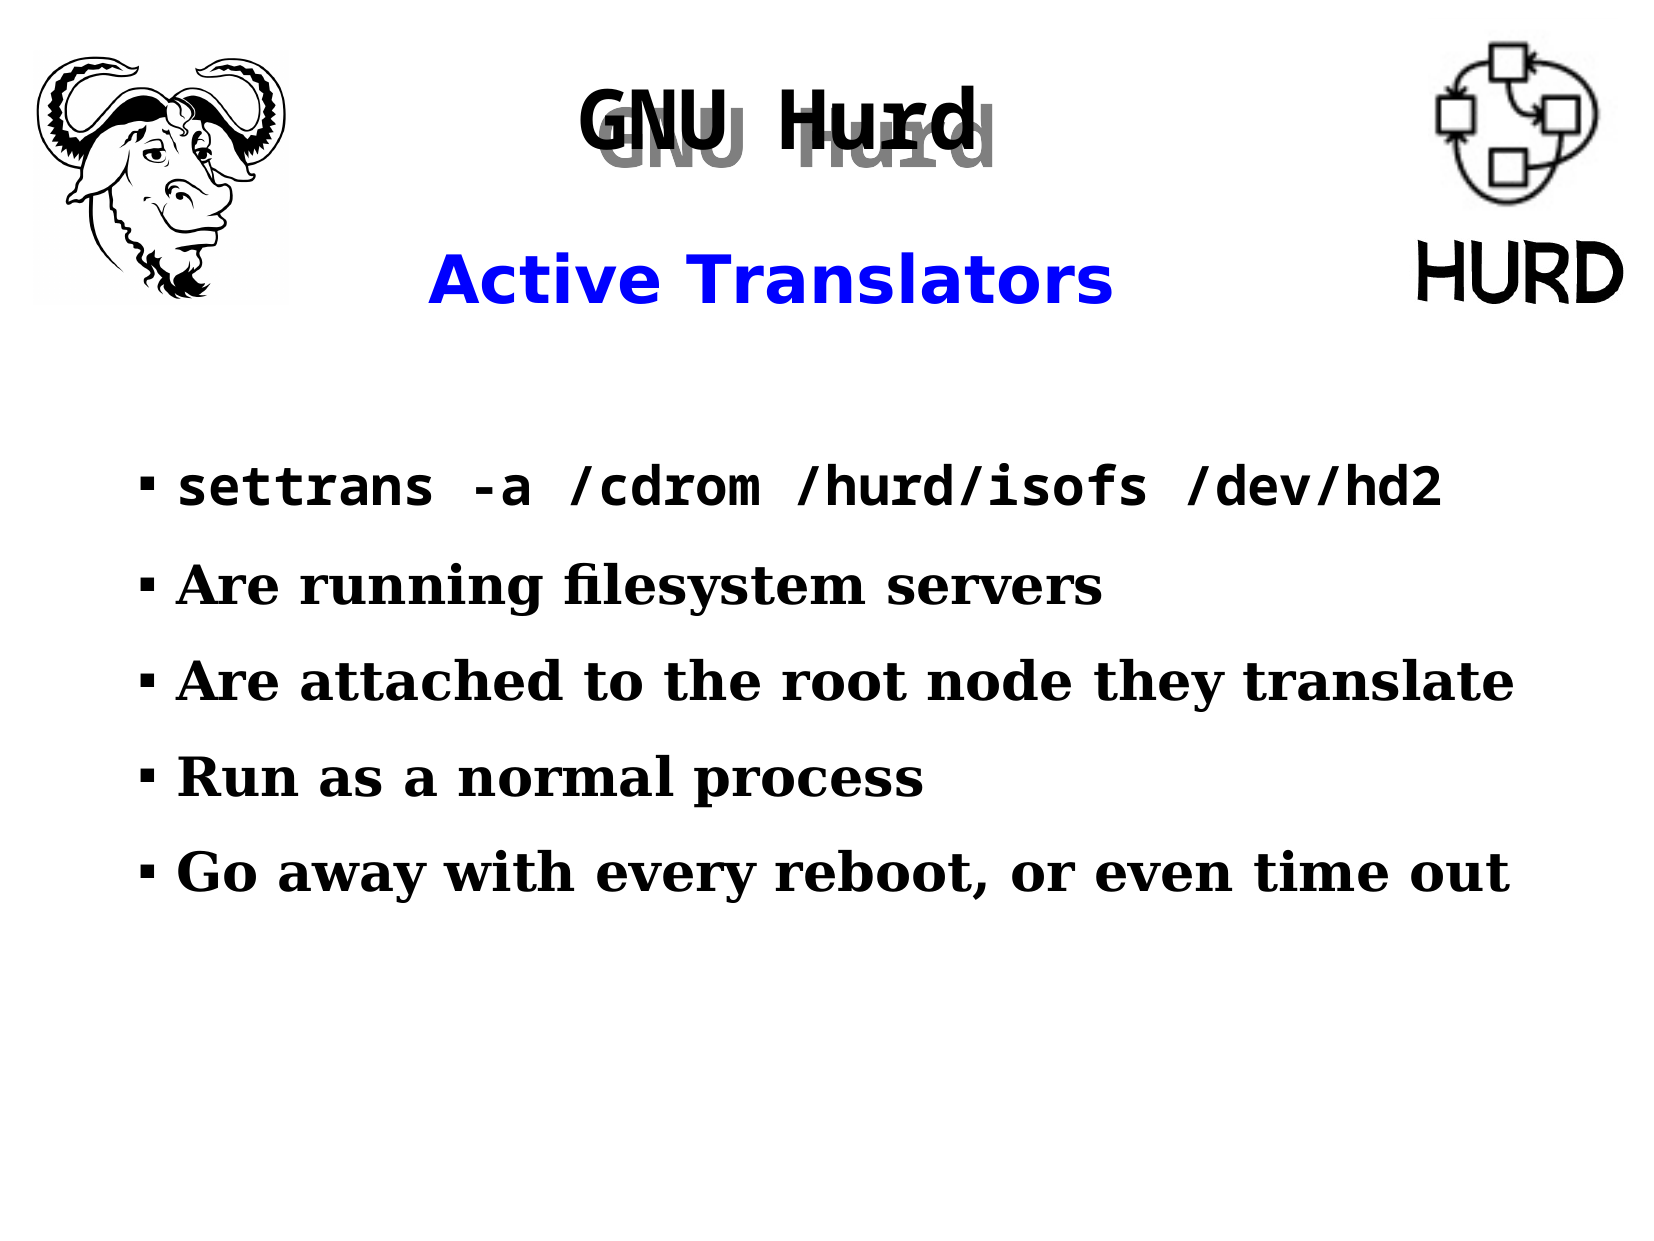

GNU Hurd
Active Translators
settrans -a /cdrom /hurd/isofs /dev/hd2
Are running filesystem servers
Are attached to the root node they translate
Run as a normal process
Go away with every reboot, or even time out